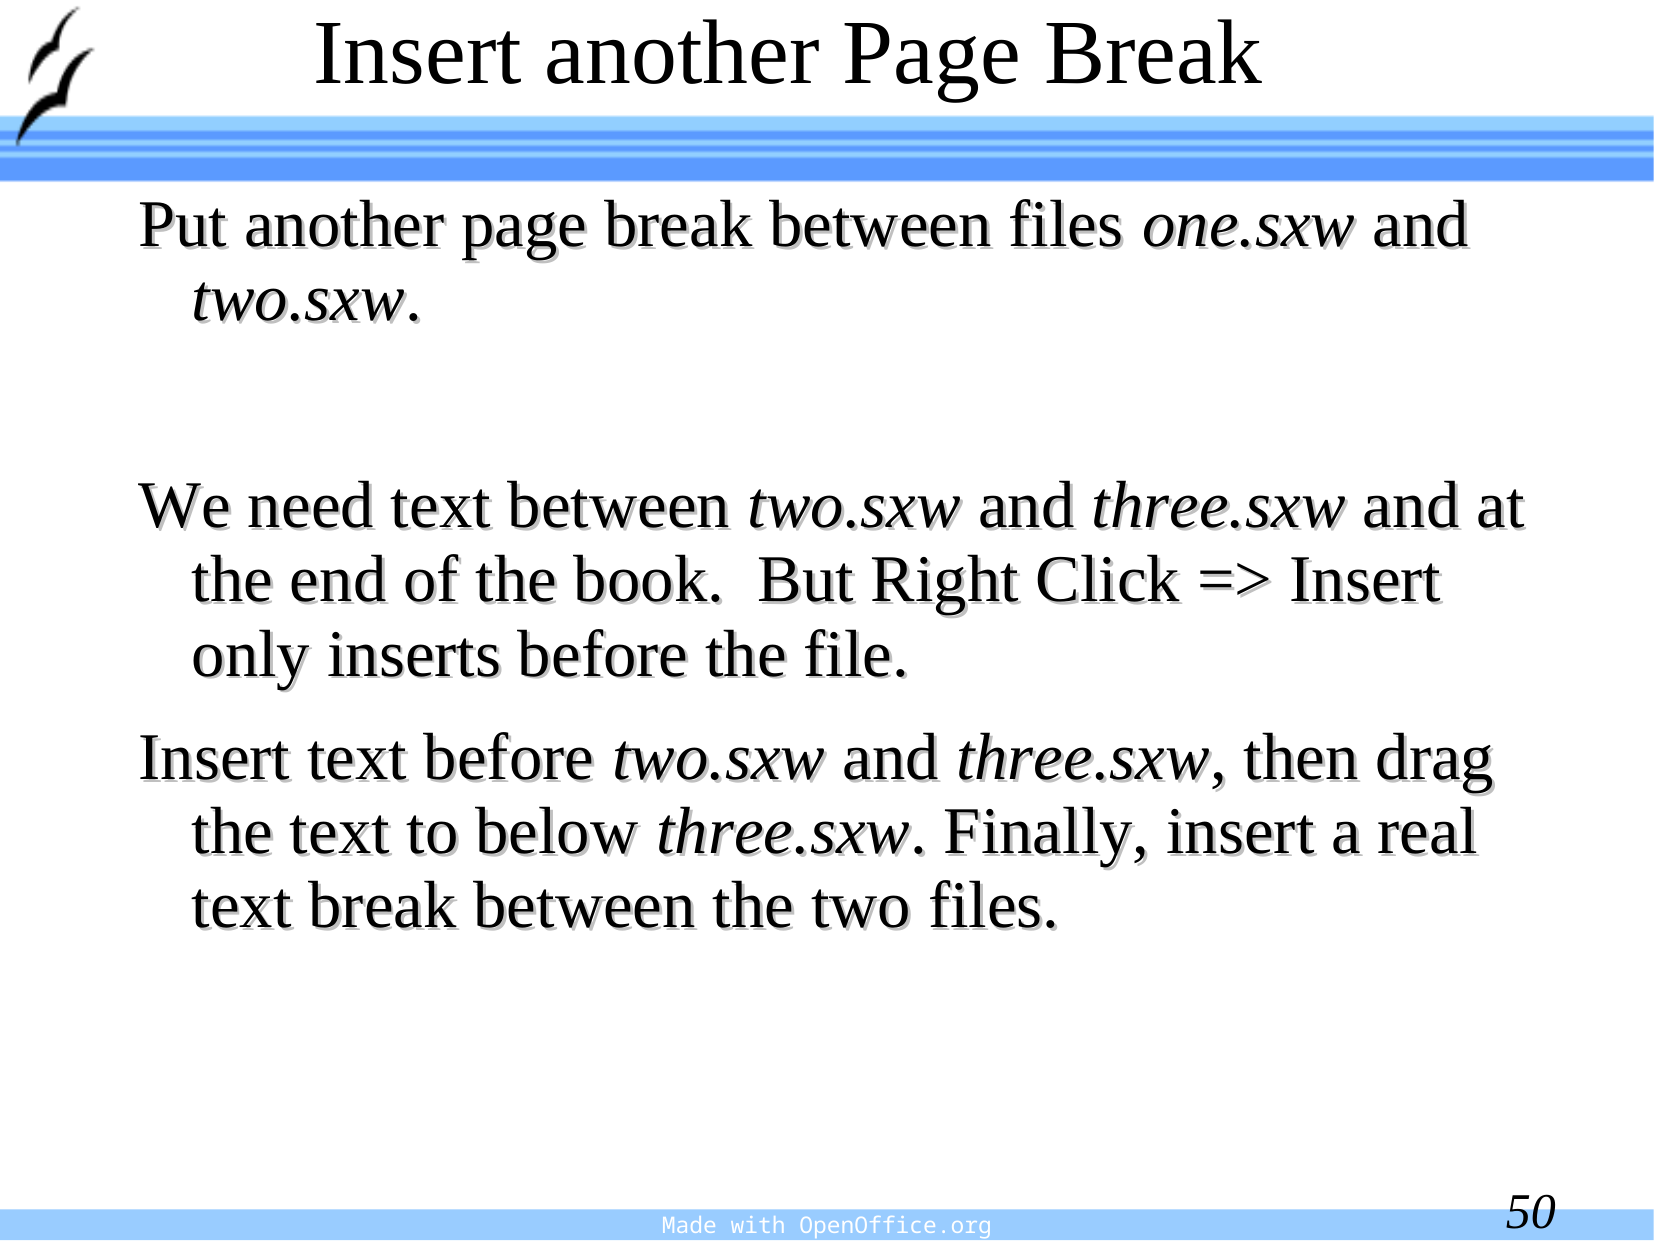

# Insert another Page Break
Put another page break between files one.sxw and two.sxw.
We need text between two.sxw and three.sxw and at the end of the book. But Right Click => Insert only inserts before the file.
Insert text before two.sxw and three.sxw, then drag the text to below three.sxw. Finally, insert a real text break between the two files.